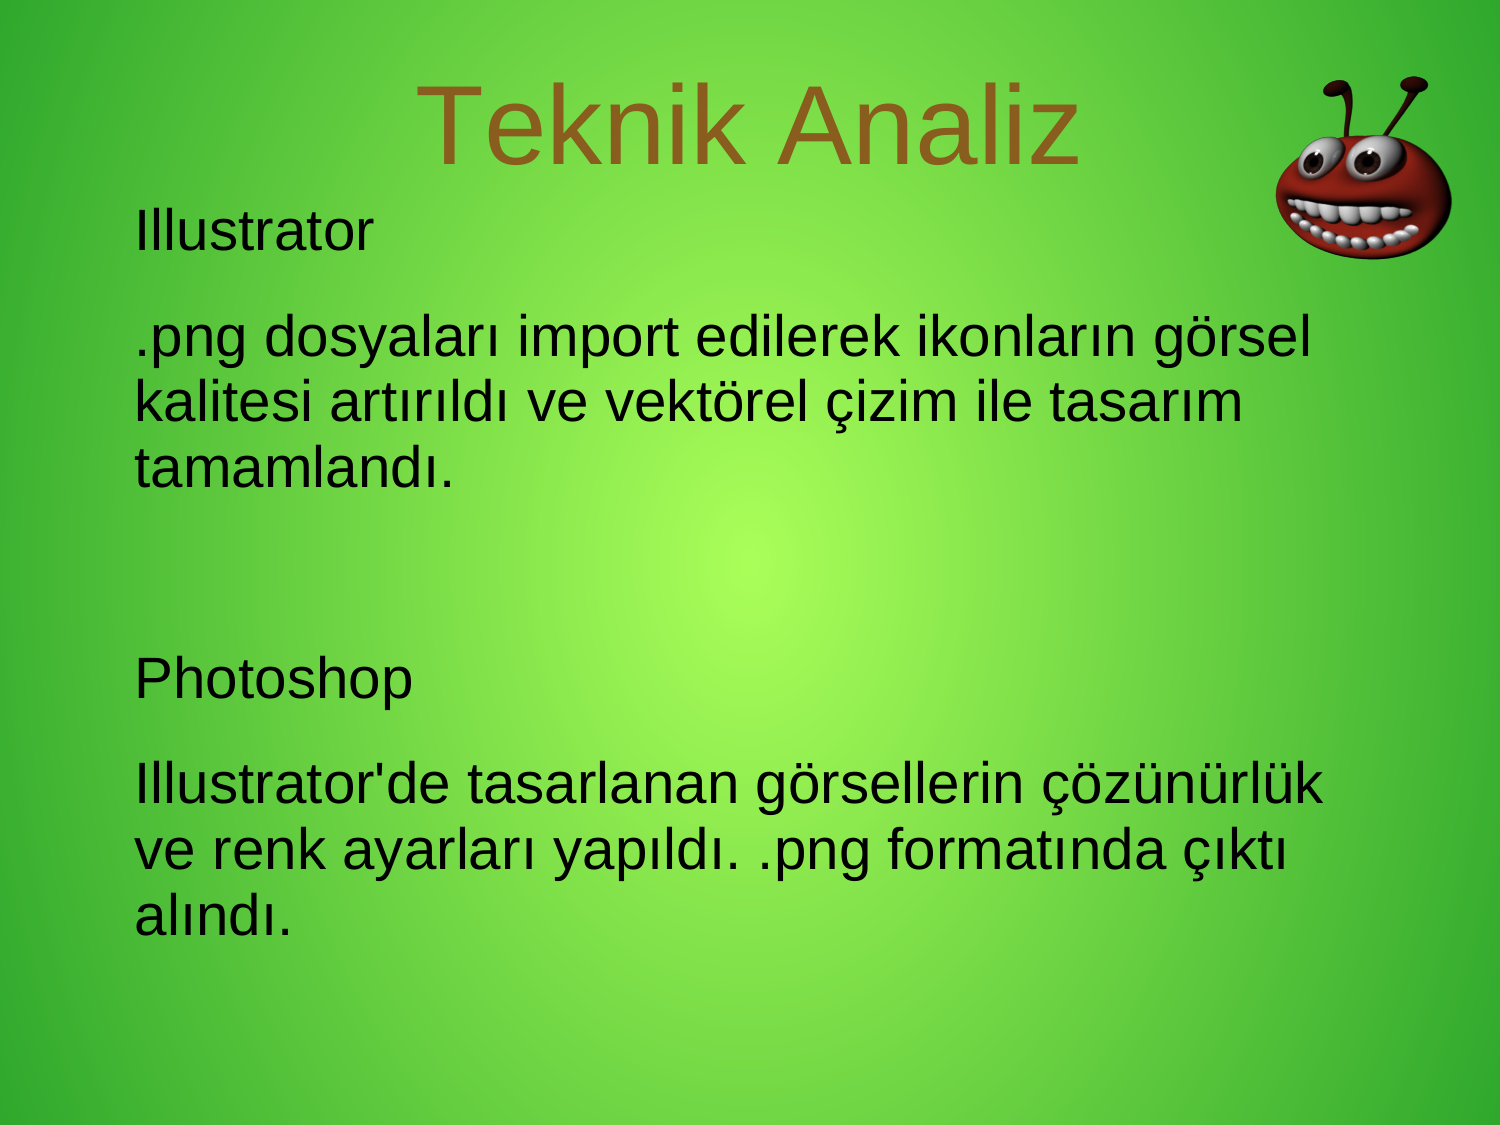

Teknik Analiz
Illustrator
.png dosyaları import edilerek ikonların görsel kalitesi artırıldı ve vektörel çizim ile tasarım tamamlandı.
Photoshop
Illustrator'de tasarlanan görsellerin çözünürlük ve renk ayarları yapıldı. .png formatında çıktı alındı.